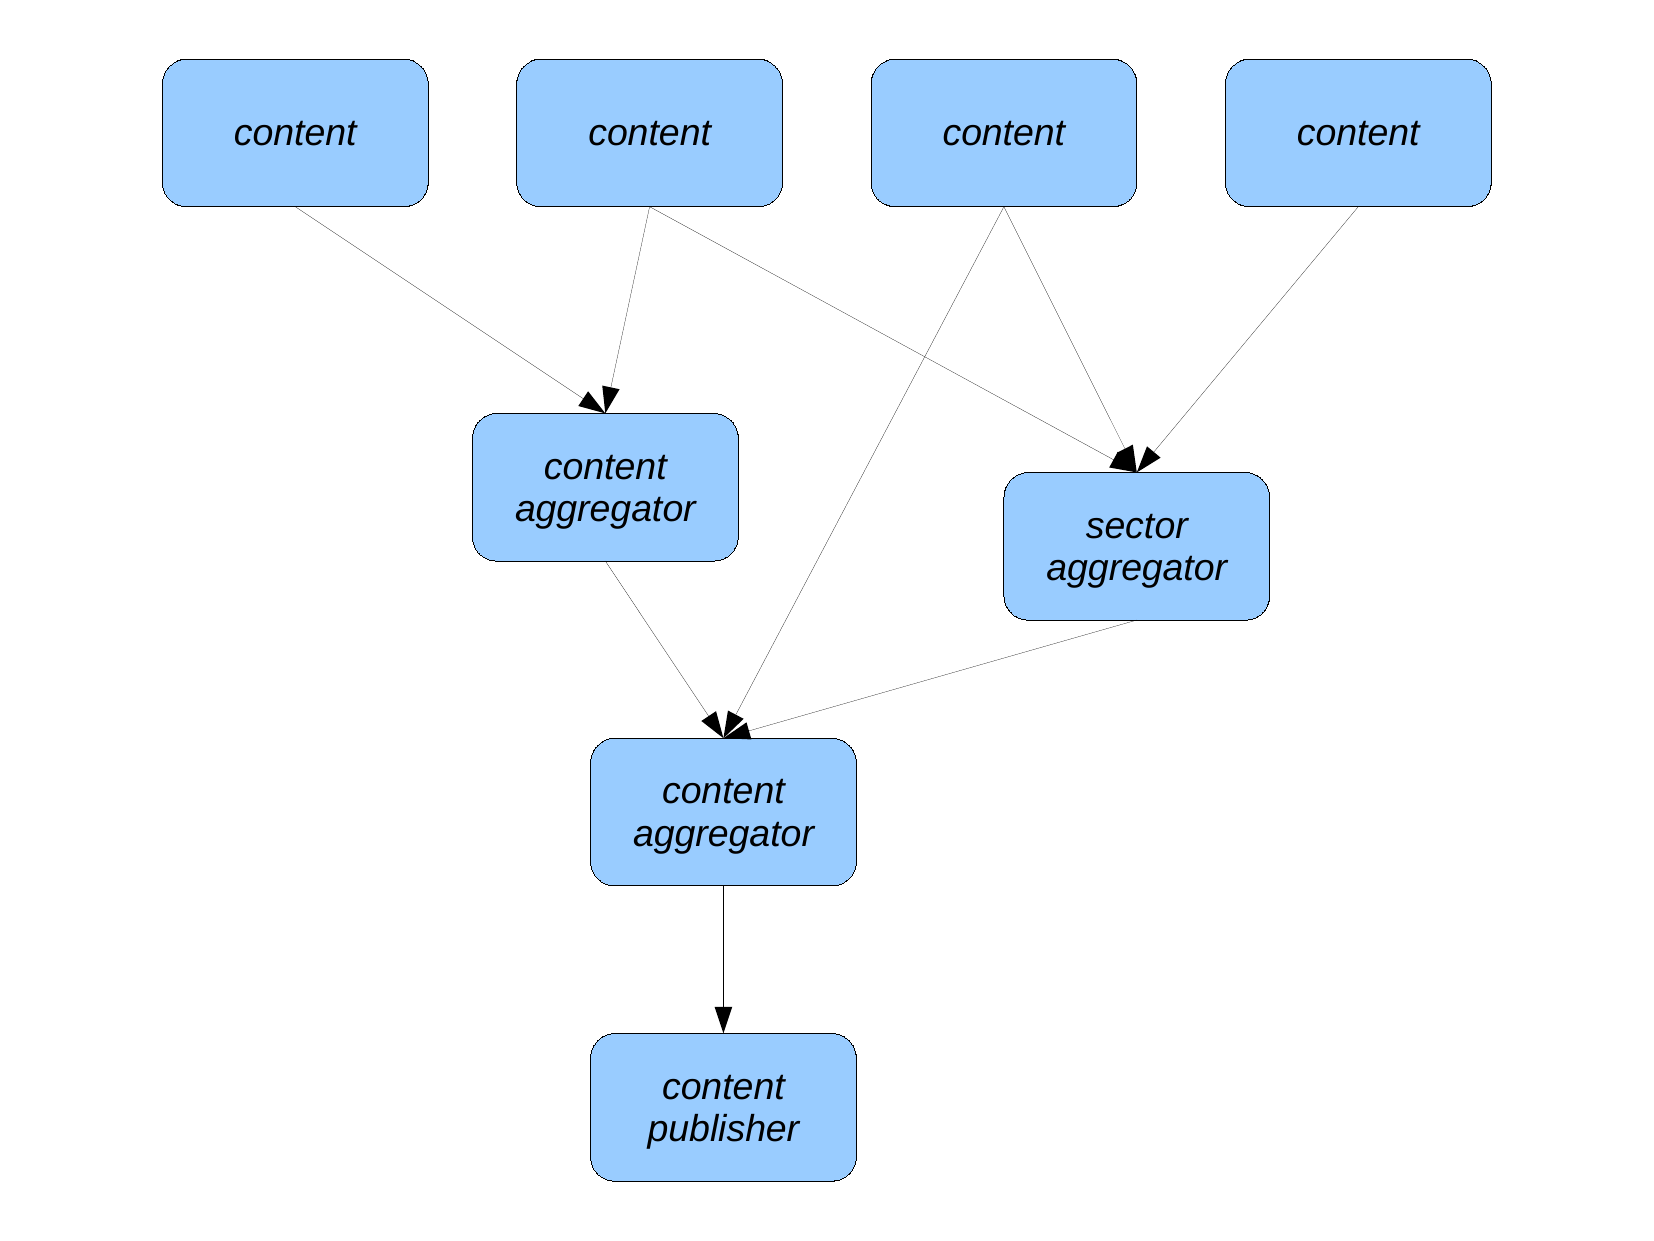

content
content
content
content
content
aggregator
sector
aggregator
content
aggregator
content
publisher